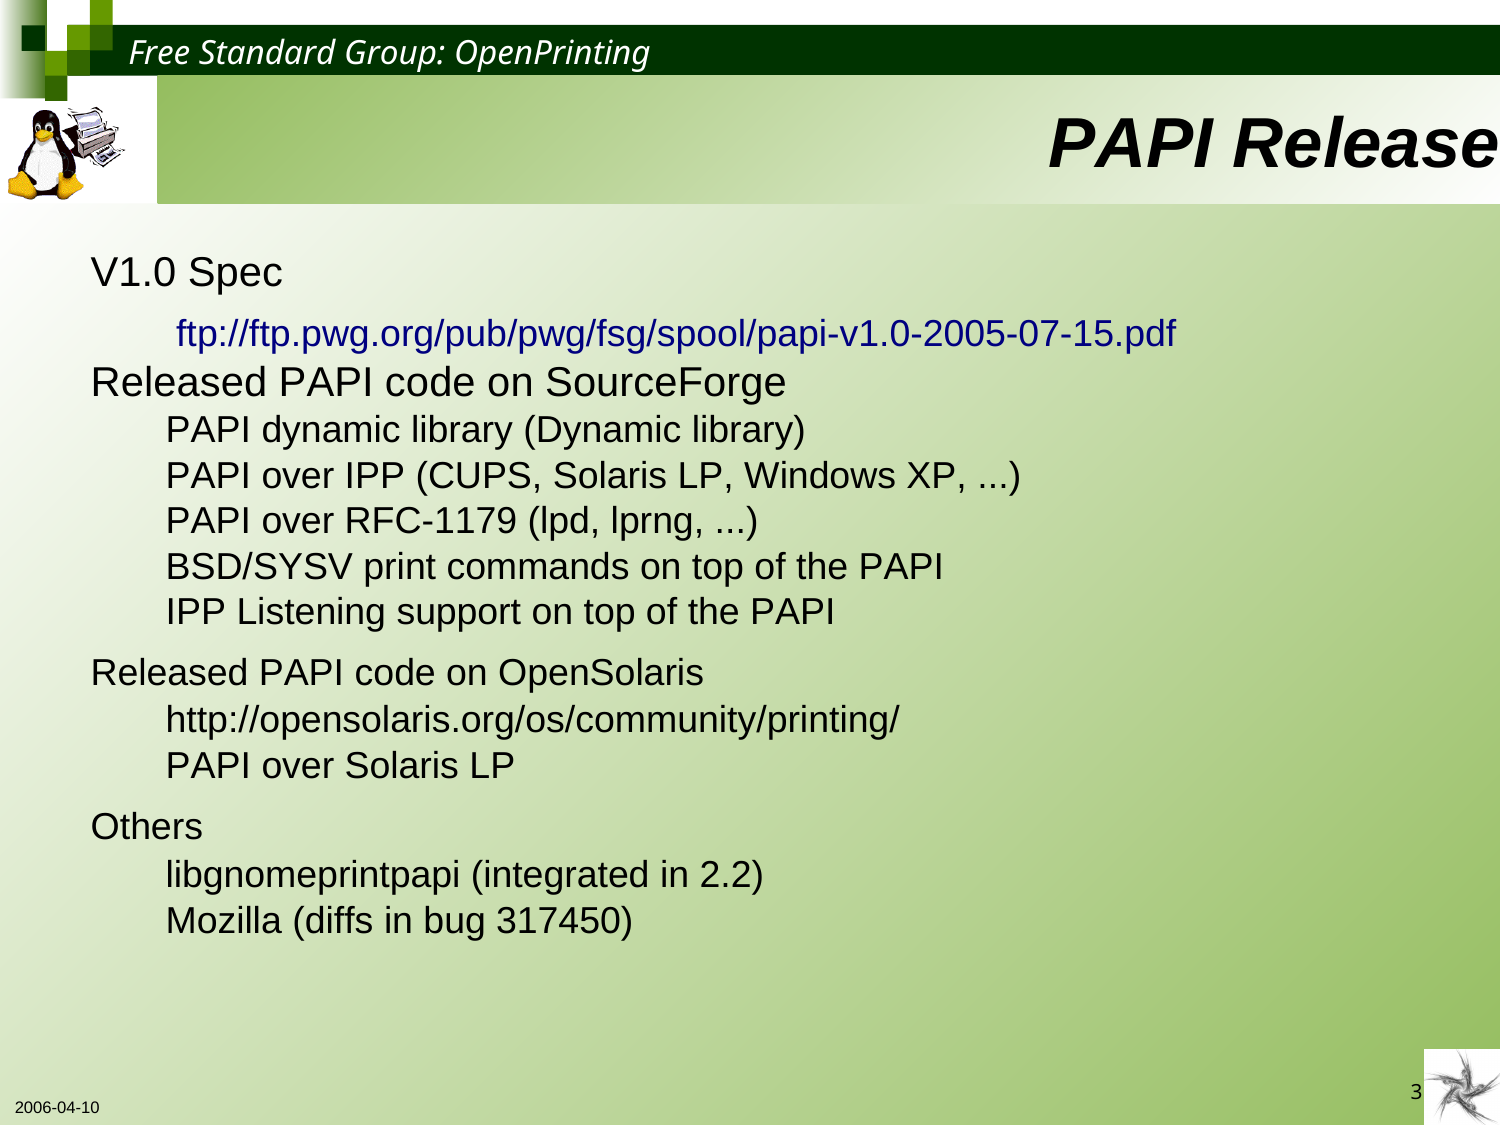

PAPI Release
# V1.0 Spec
 ftp://ftp.pwg.org/pub/pwg/fsg/spool/papi-v1.0-2005-07-15.pdf
Released PAPI code on SourceForge
PAPI dynamic library (Dynamic library)
PAPI over IPP (CUPS, Solaris LP, Windows XP, ...)
PAPI over RFC-1179 (lpd, lprng, ...)
BSD/SYSV print commands on top of the PAPI
IPP Listening support on top of the PAPI
Released PAPI code on OpenSolaris
http://opensolaris.org/os/community/printing/
PAPI over Solaris LP
Others
libgnomeprintpapi (integrated in 2.2)
Mozilla (diffs in bug 317450)